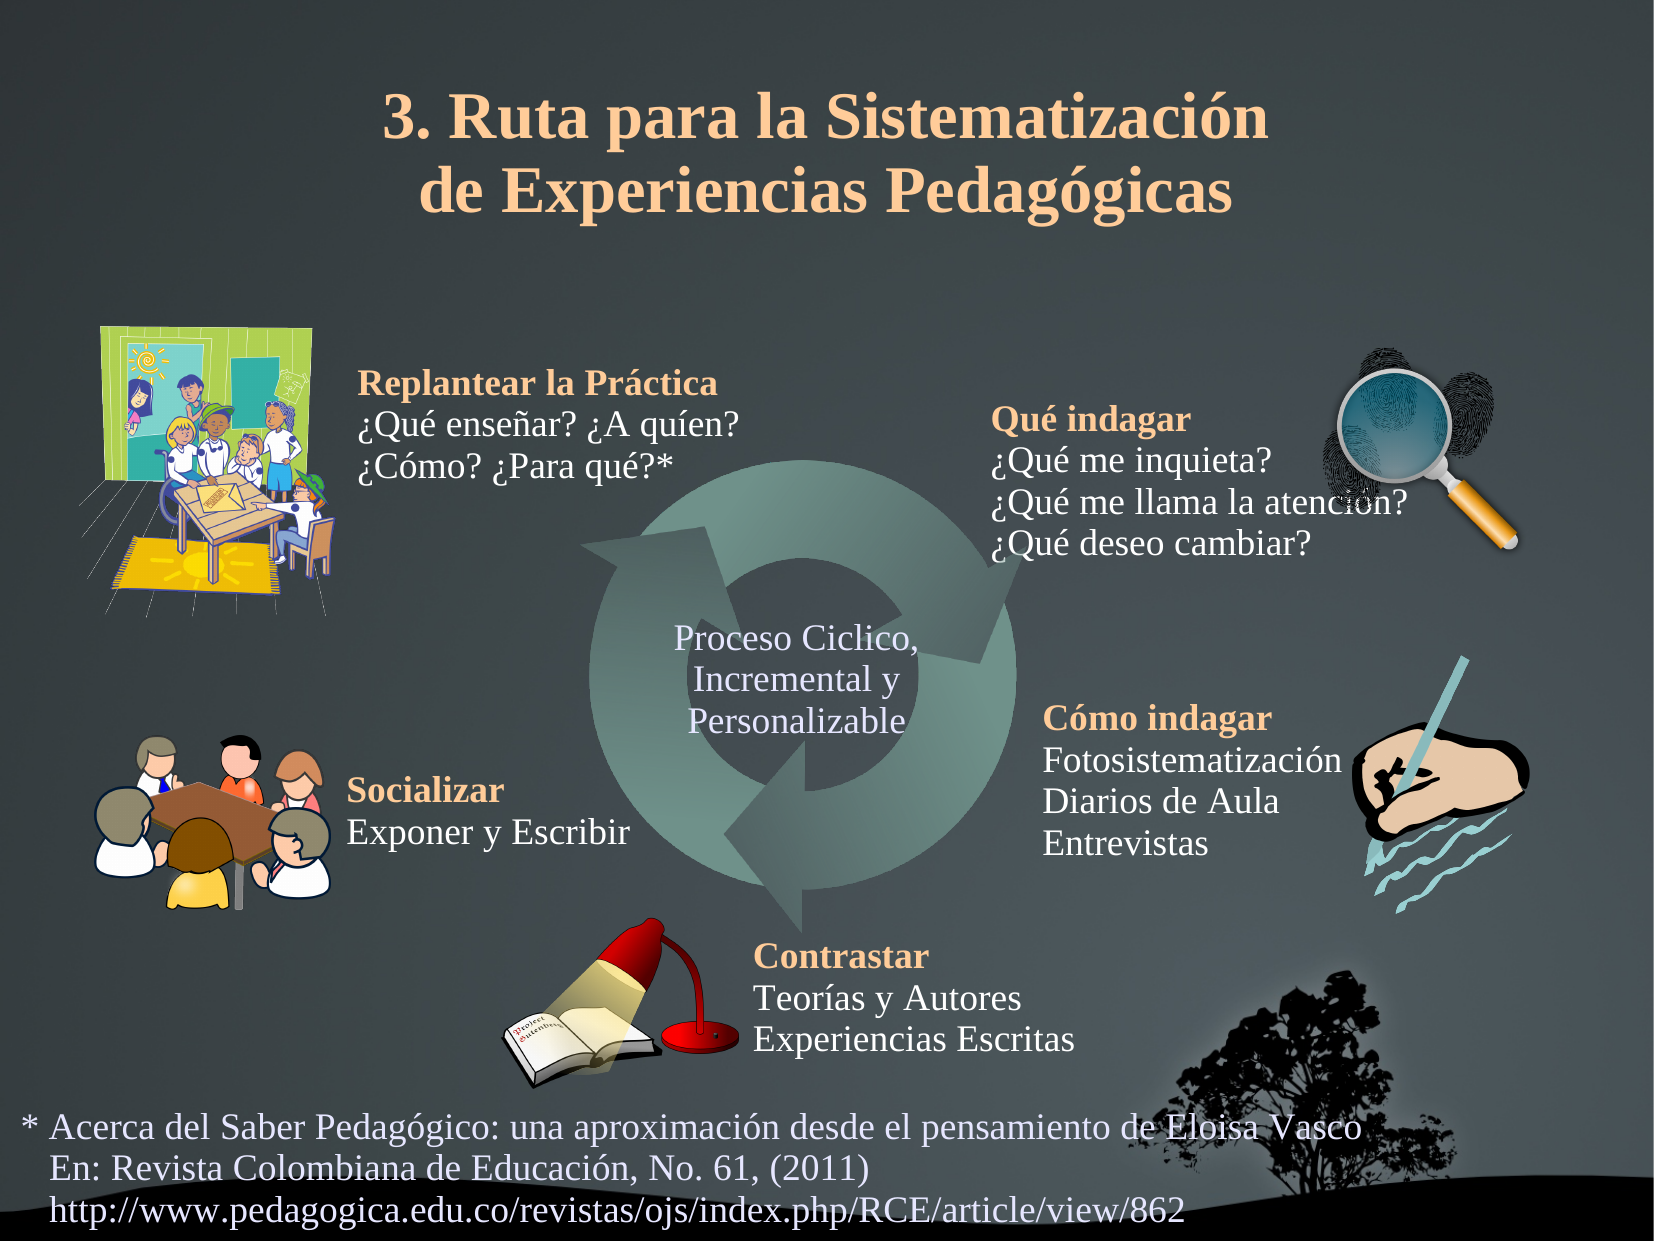

# 3. Ruta para la Sistematización de Experiencias Pedagógicas
Replantear la Práctica
¿Qué enseñar? ¿A quíen?
¿Cómo? ¿Para qué?*
Qué indagar
¿Qué me inquieta?
¿Qué me llama la atención?
¿Qué deseo cambiar?
Proceso Ciclico,
Incremental y
Personalizable
Cómo indagar
Fotosistematización
Diarios de Aula
Entrevistas
Socializar
Exponer y Escribir
Contrastar
Teorías y Autores
Experiencias Escritas
* Acerca del Saber Pedagógico: una aproximación desde el pensamiento de Eloisa Vasco
 En: Revista Colombiana de Educación, No. 61, (2011)
 http://www.pedagogica.edu.co/revistas/ojs/index.php/RCE/article/view/862